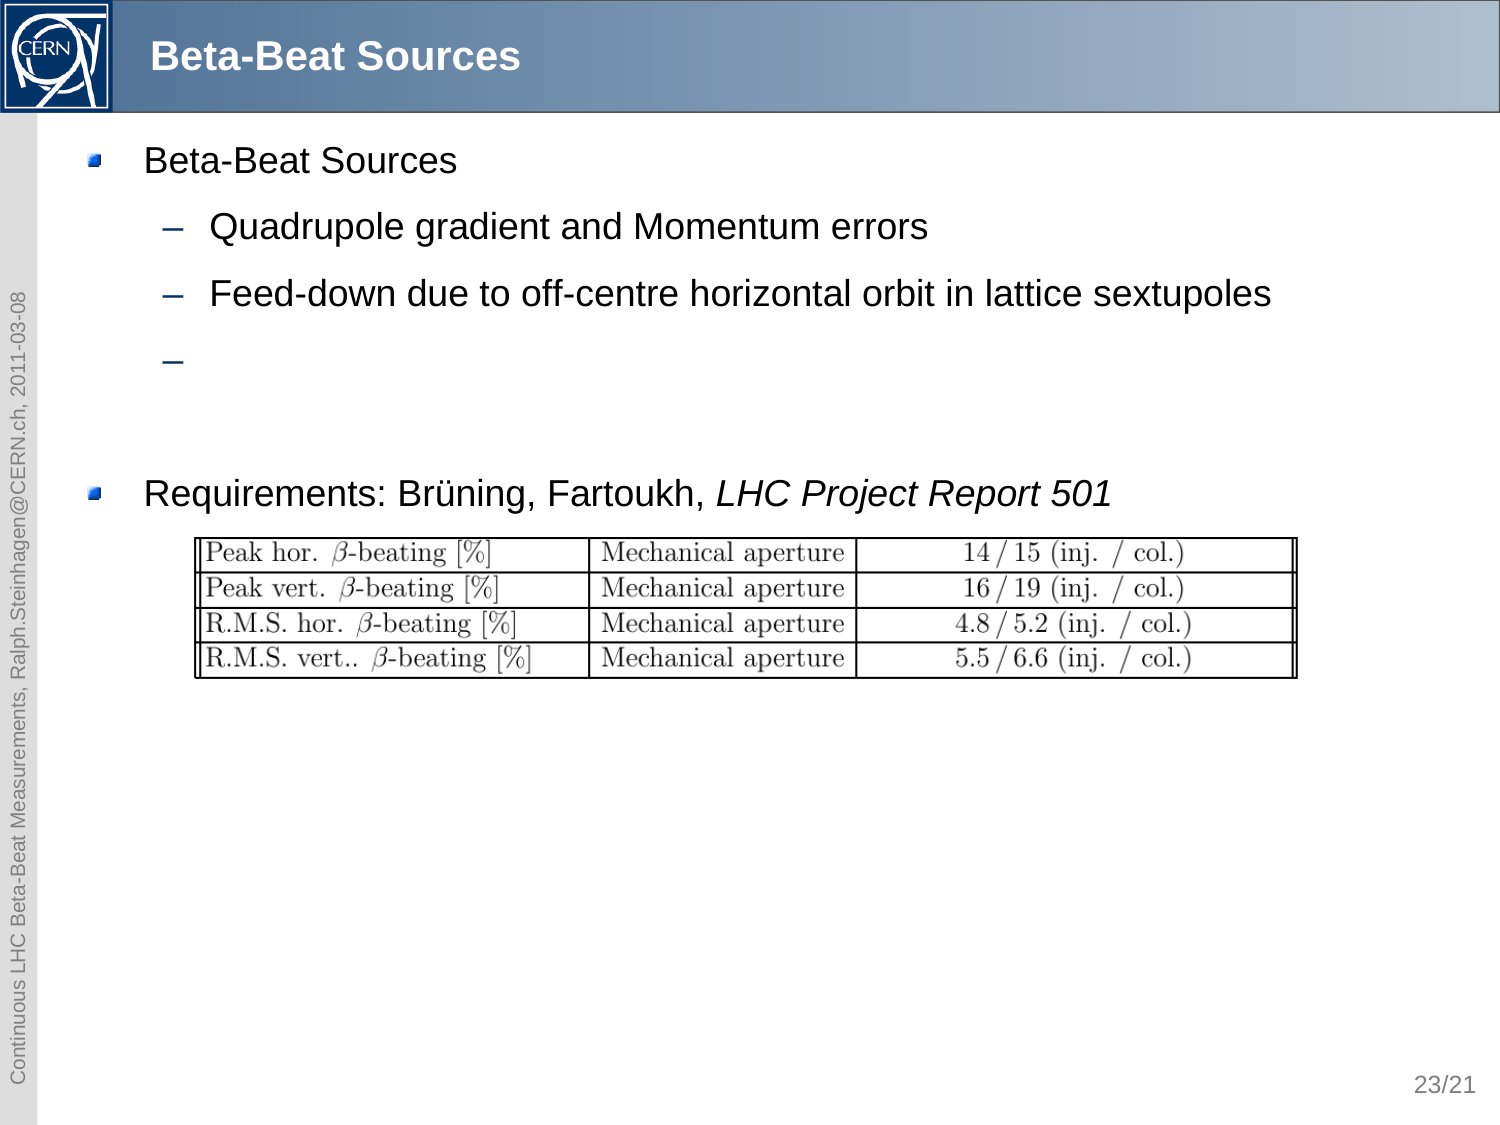

# Beta-Beat Sources
Beta-Beat Sources
Quadrupole gradient and Momentum errors
Feed-down due to off-centre horizontal orbit in lattice sextupoles
Requirements: Brüning, Fartoukh, LHC Project Report 501